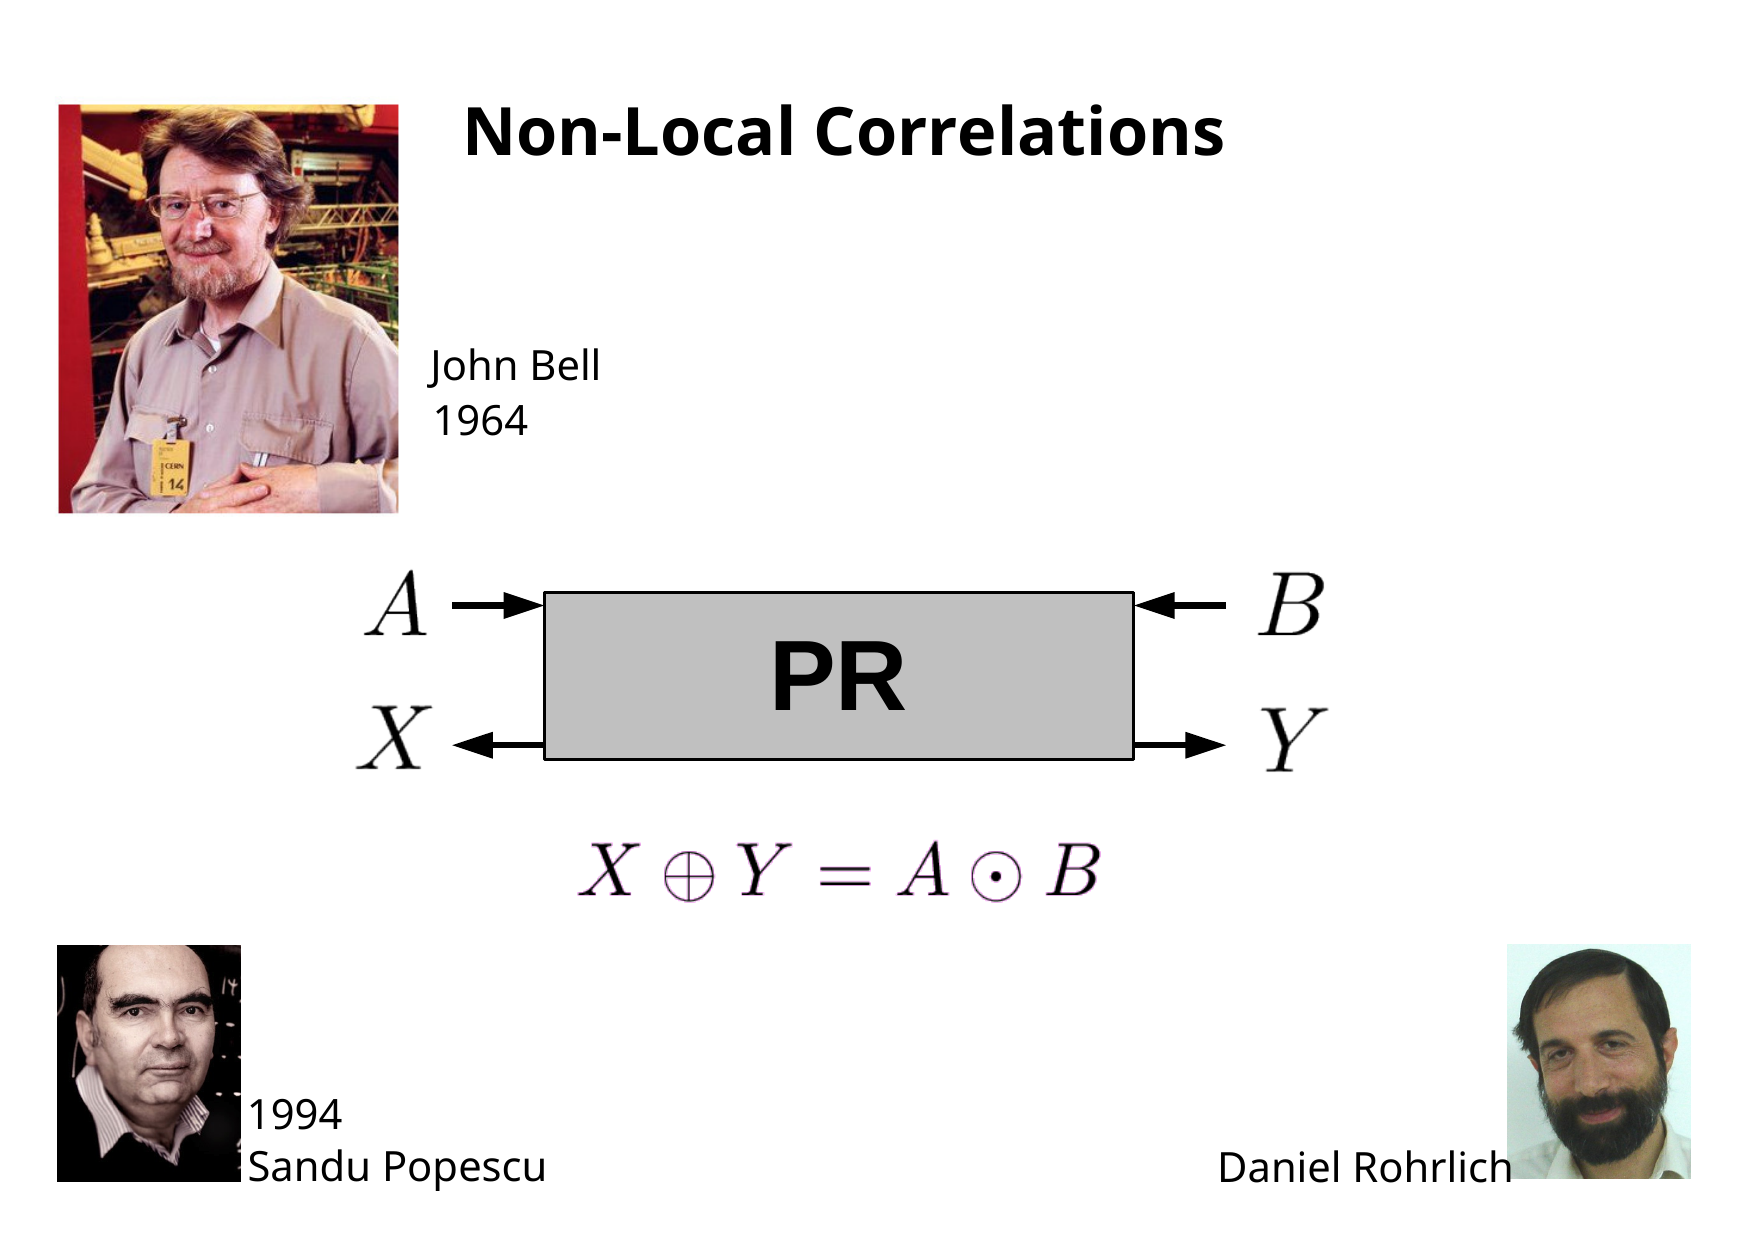

Non-Local Correlations
John Bell
1964
PR
1994
Sandu Popescu
Daniel Rohrlich